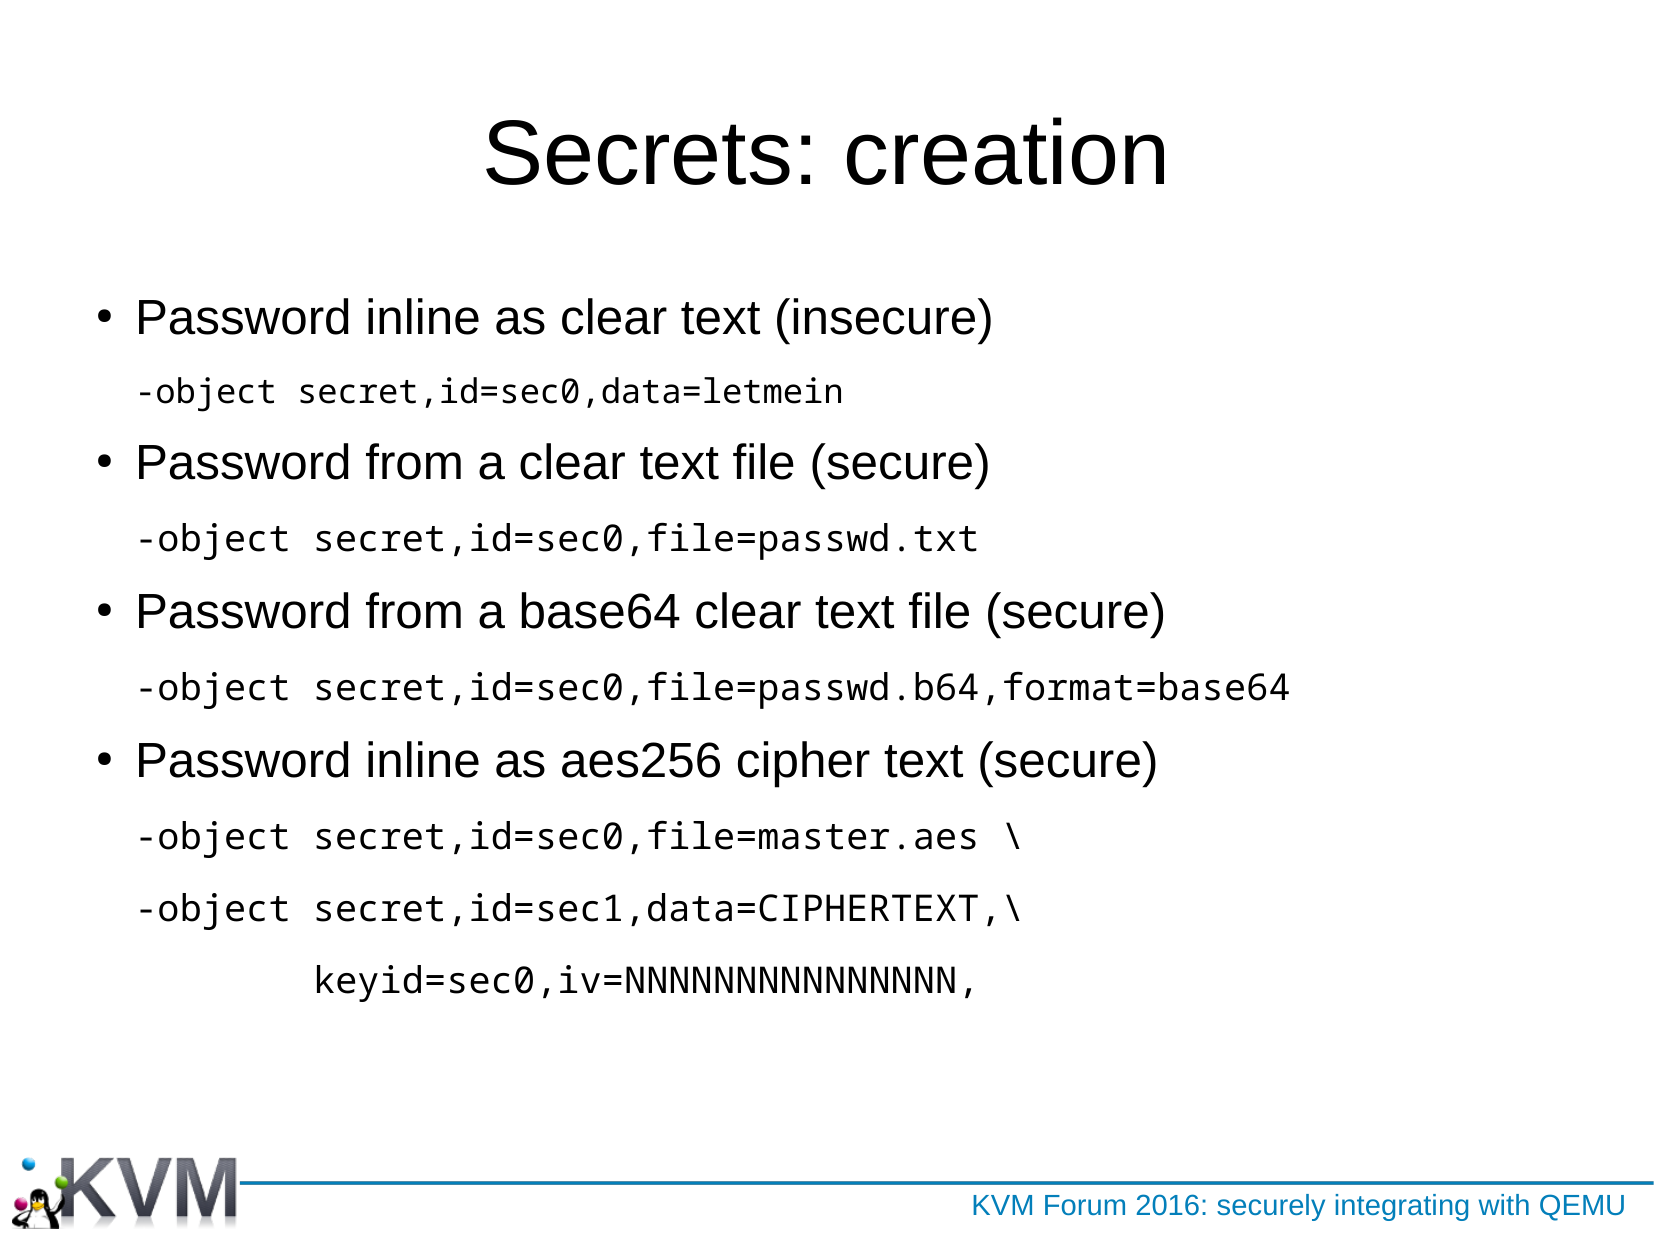

# Secrets: creation
Password inline as clear text (insecure)
-object secret,id=sec0,data=letmein
Password from a clear text file (secure)
-object secret,id=sec0,file=passwd.txt
Password from a base64 clear text file (secure)
-object secret,id=sec0,file=passwd.b64,format=base64
Password inline as aes256 cipher text (secure)
-object secret,id=sec0,file=master.aes \
-object secret,id=sec1,data=CIPHERTEXT,\
 keyid=sec0,iv=NNNNNNNNNNNNNNN,